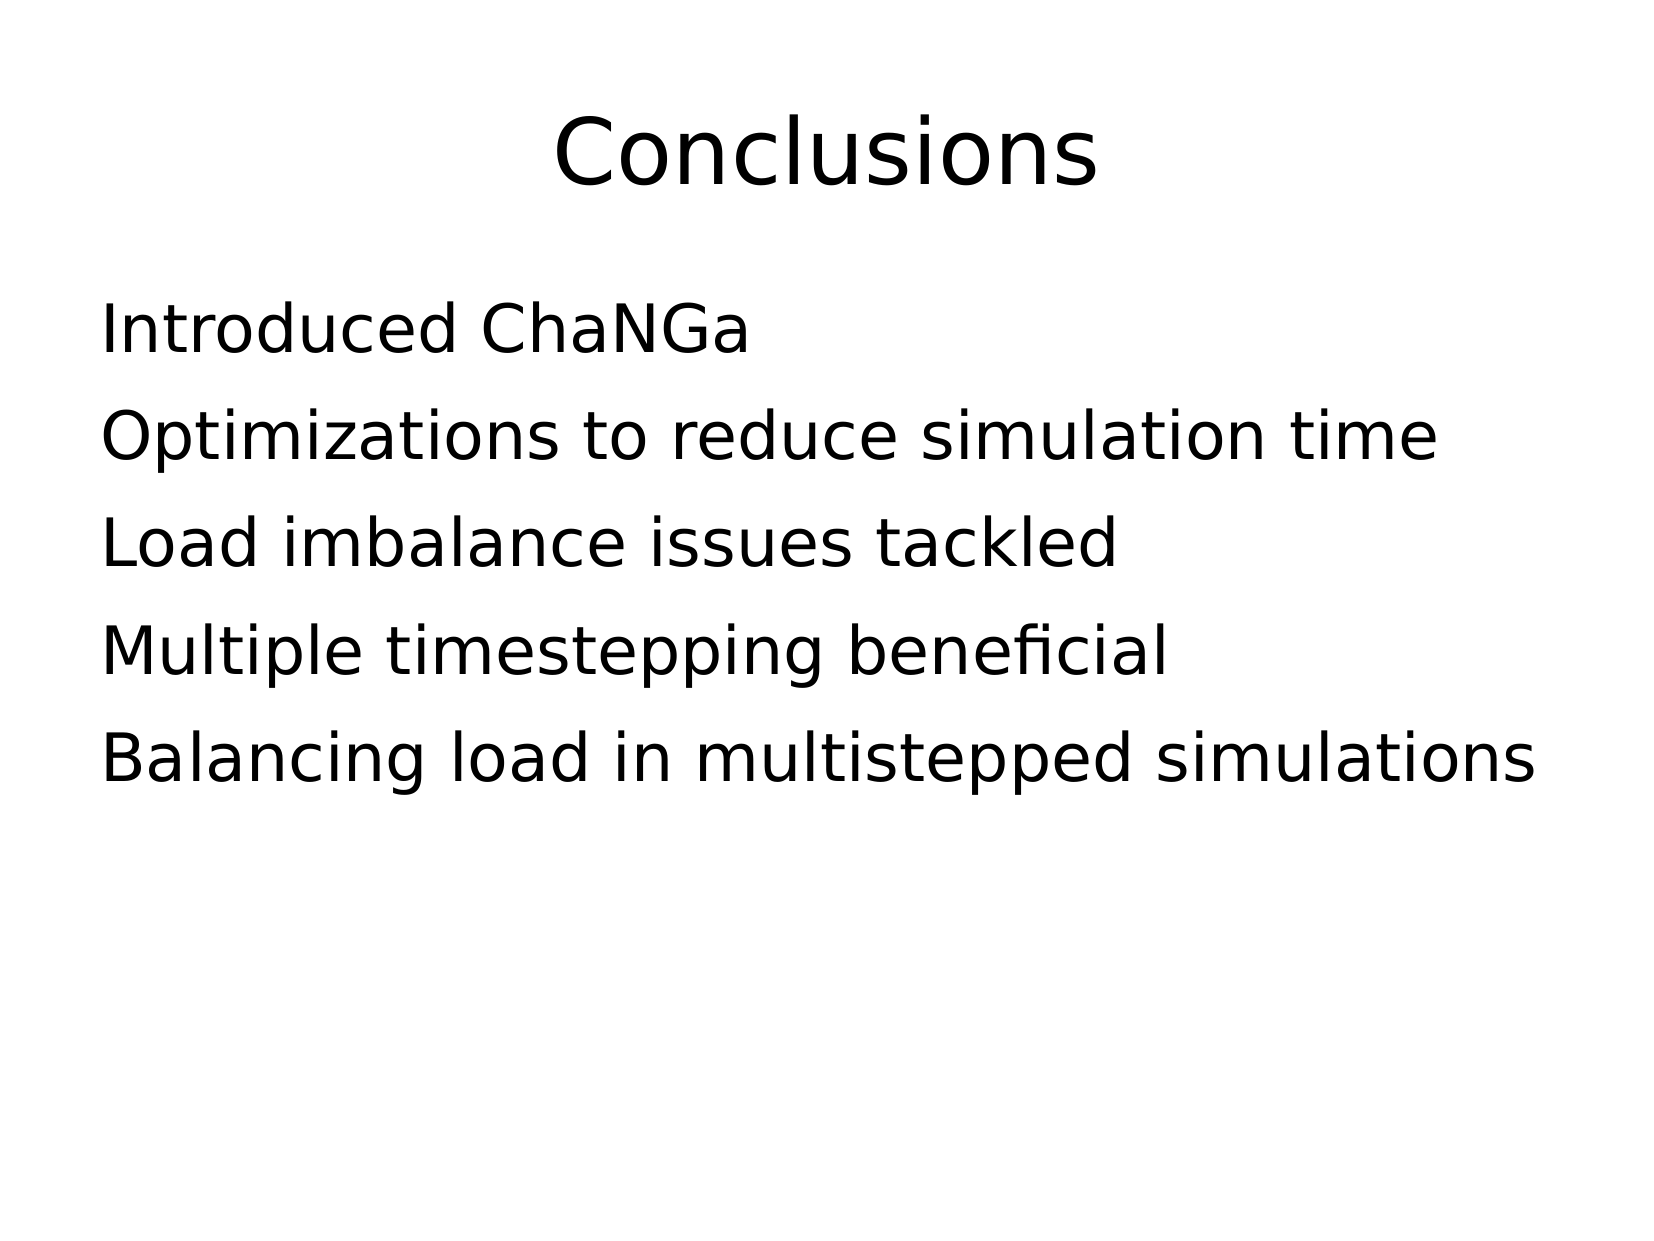

# Conclusions
Introduced ChaNGa
Optimizations to reduce simulation time
Load imbalance issues tackled
Multiple timestepping beneficial
Balancing load in multistepped simulations